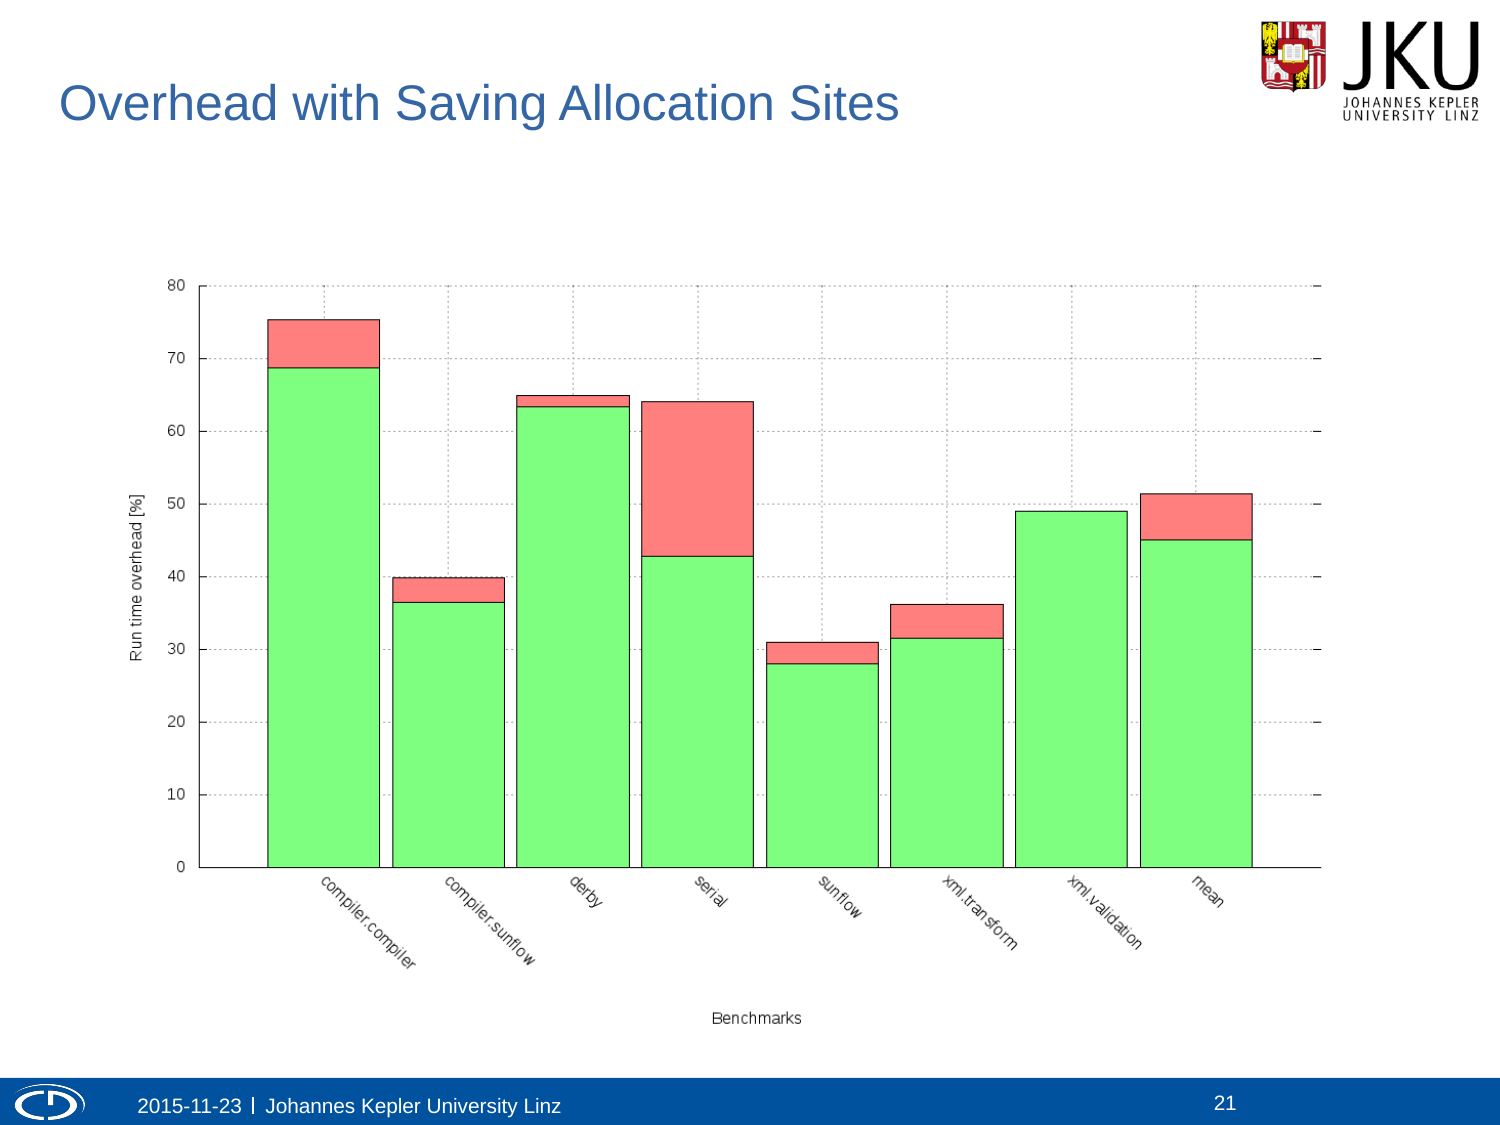

# Overhead with Saving Allocation Sites
21